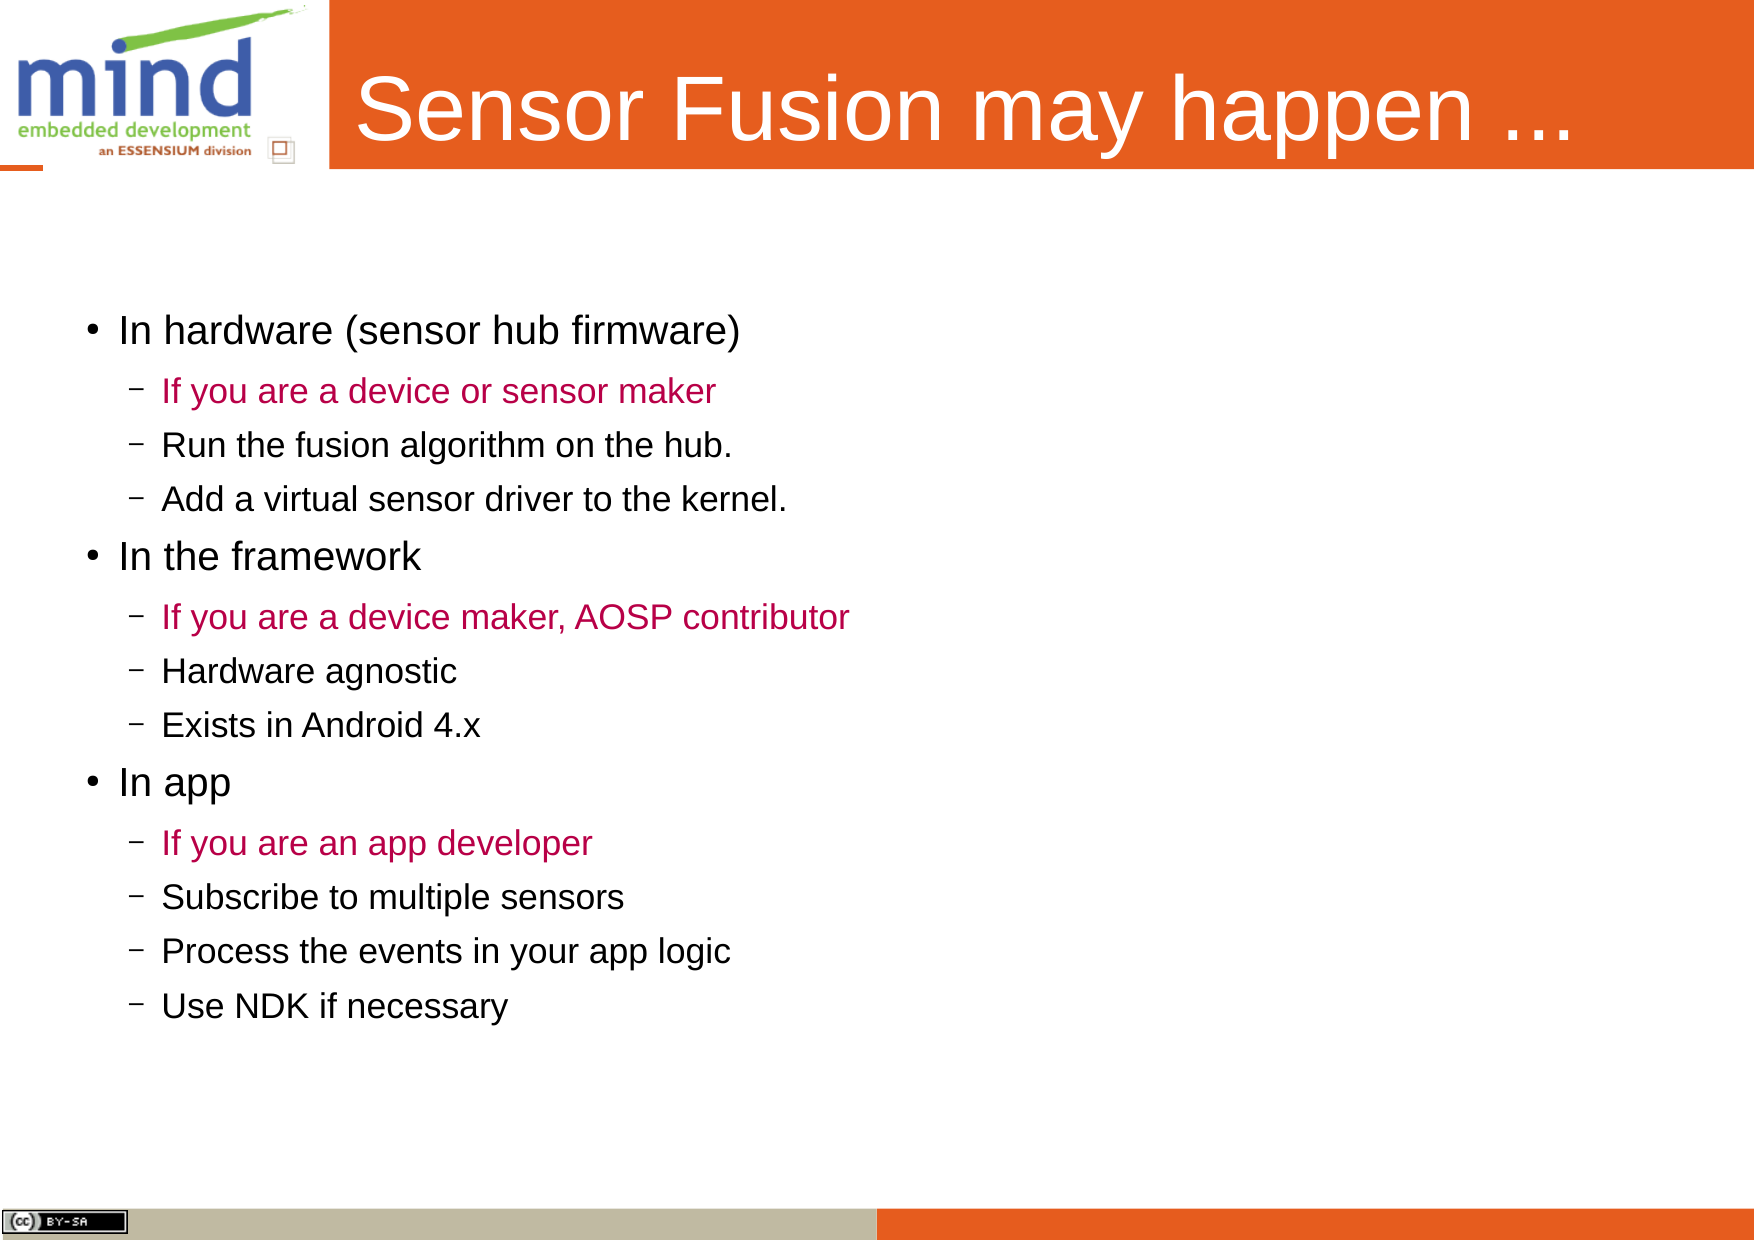

# Sensor Fusion may happen ...
In hardware (sensor hub firmware)
If you are a device or sensor maker
Run the fusion algorithm on the hub.
Add a virtual sensor driver to the kernel.
In the framework
If you are a device maker, AOSP contributor
Hardware agnostic
Exists in Android 4.x
In app
If you are an app developer
Subscribe to multiple sensors
Process the events in your app logic
Use NDK if necessary